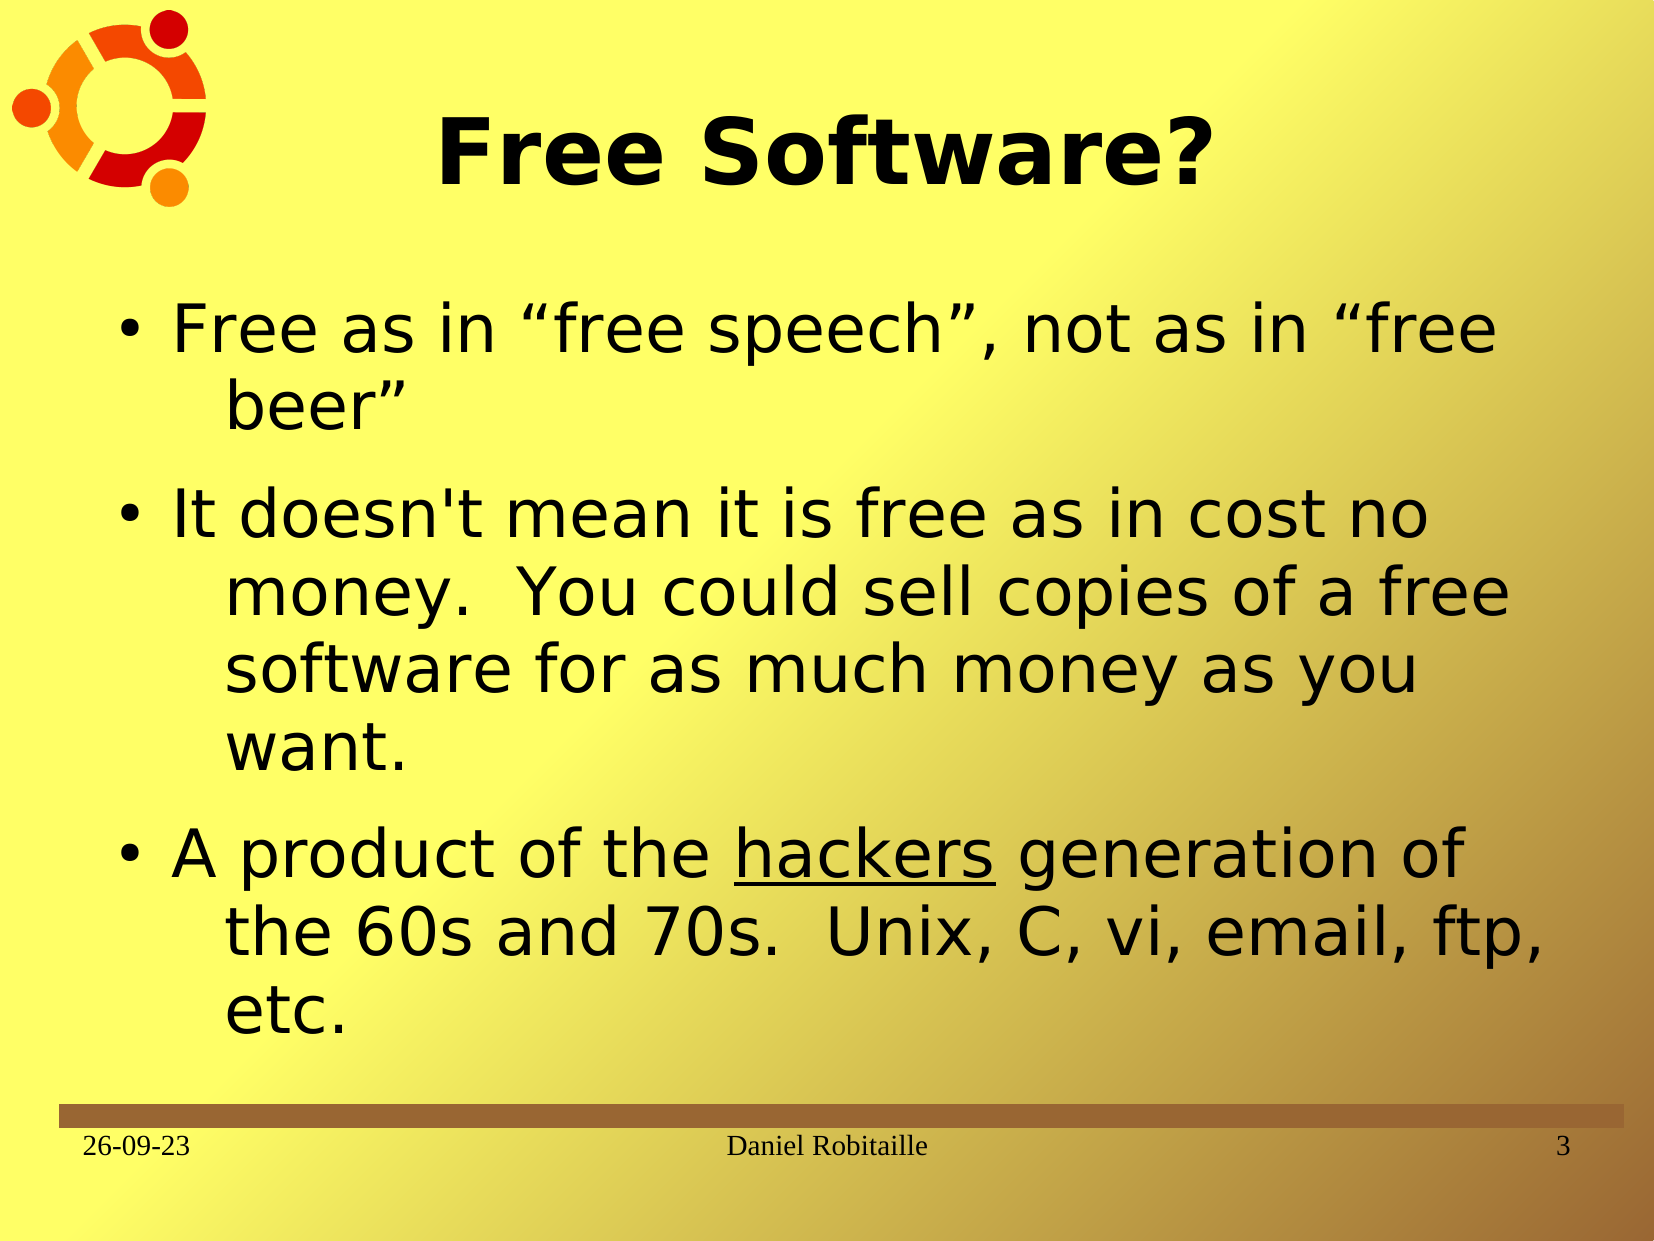

# Free Software?
Free as in “free speech”, not as in “free beer”
It doesn't mean it is free as in cost no money. You could sell copies of a free software for as much money as you want.
A product of the hackers generation of the 60s and 70s. Unix, C, vi, email, ftp, etc.
Daniel Robitaille
3